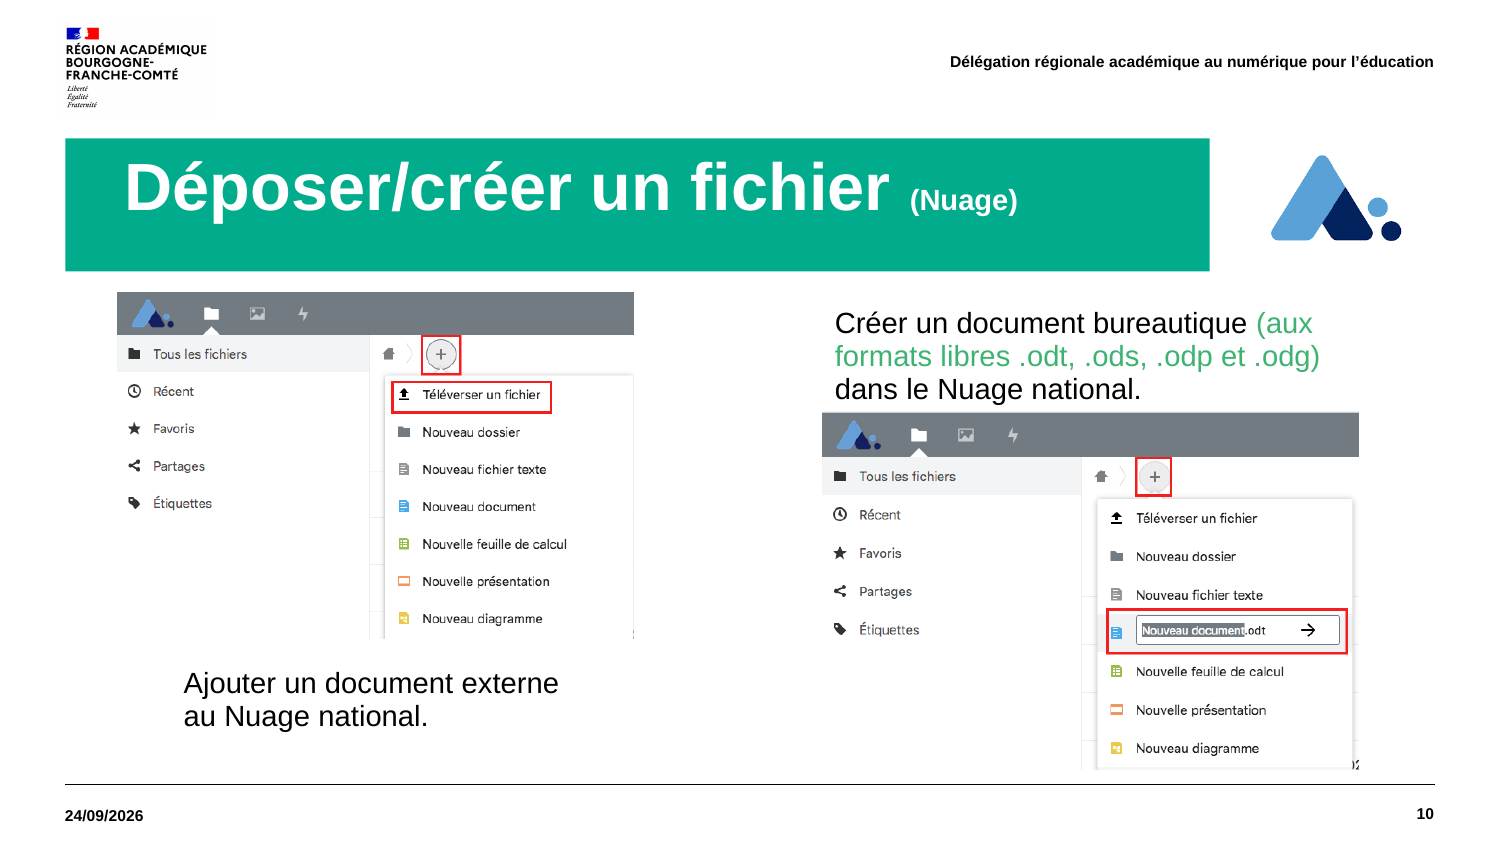

Délégation régionale académique au numérique pour l’éducation
Déposer/créer un fichier (Nuage)
Créer un document bureautique (aux formats libres .odt, .ods, .odp et .odg) dans le Nuage national.
Ajouter un document externe au Nuage national.